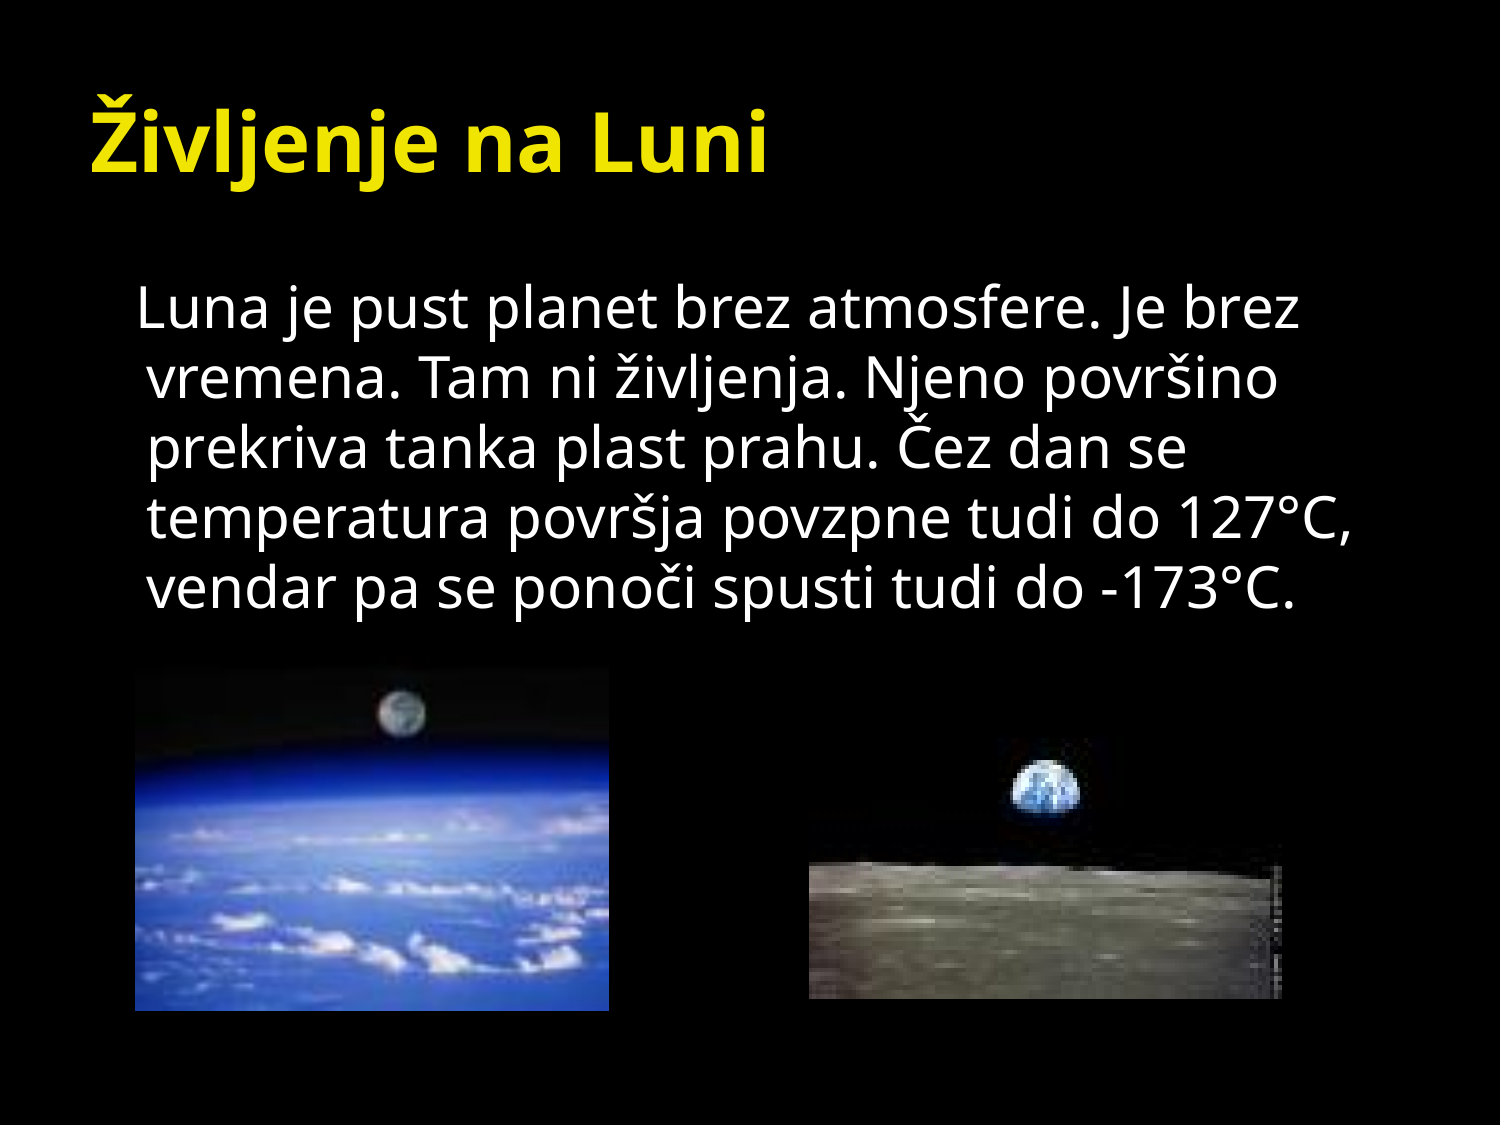

# Življenje na Luni
 Luna je pust planet brez atmosfere. Je brez vremena. Tam ni življenja. Njeno površino prekriva tanka plast prahu. Čez dan se temperatura površja povzpne tudi do 127°C, vendar pa se ponoči spusti tudi do -173°C.